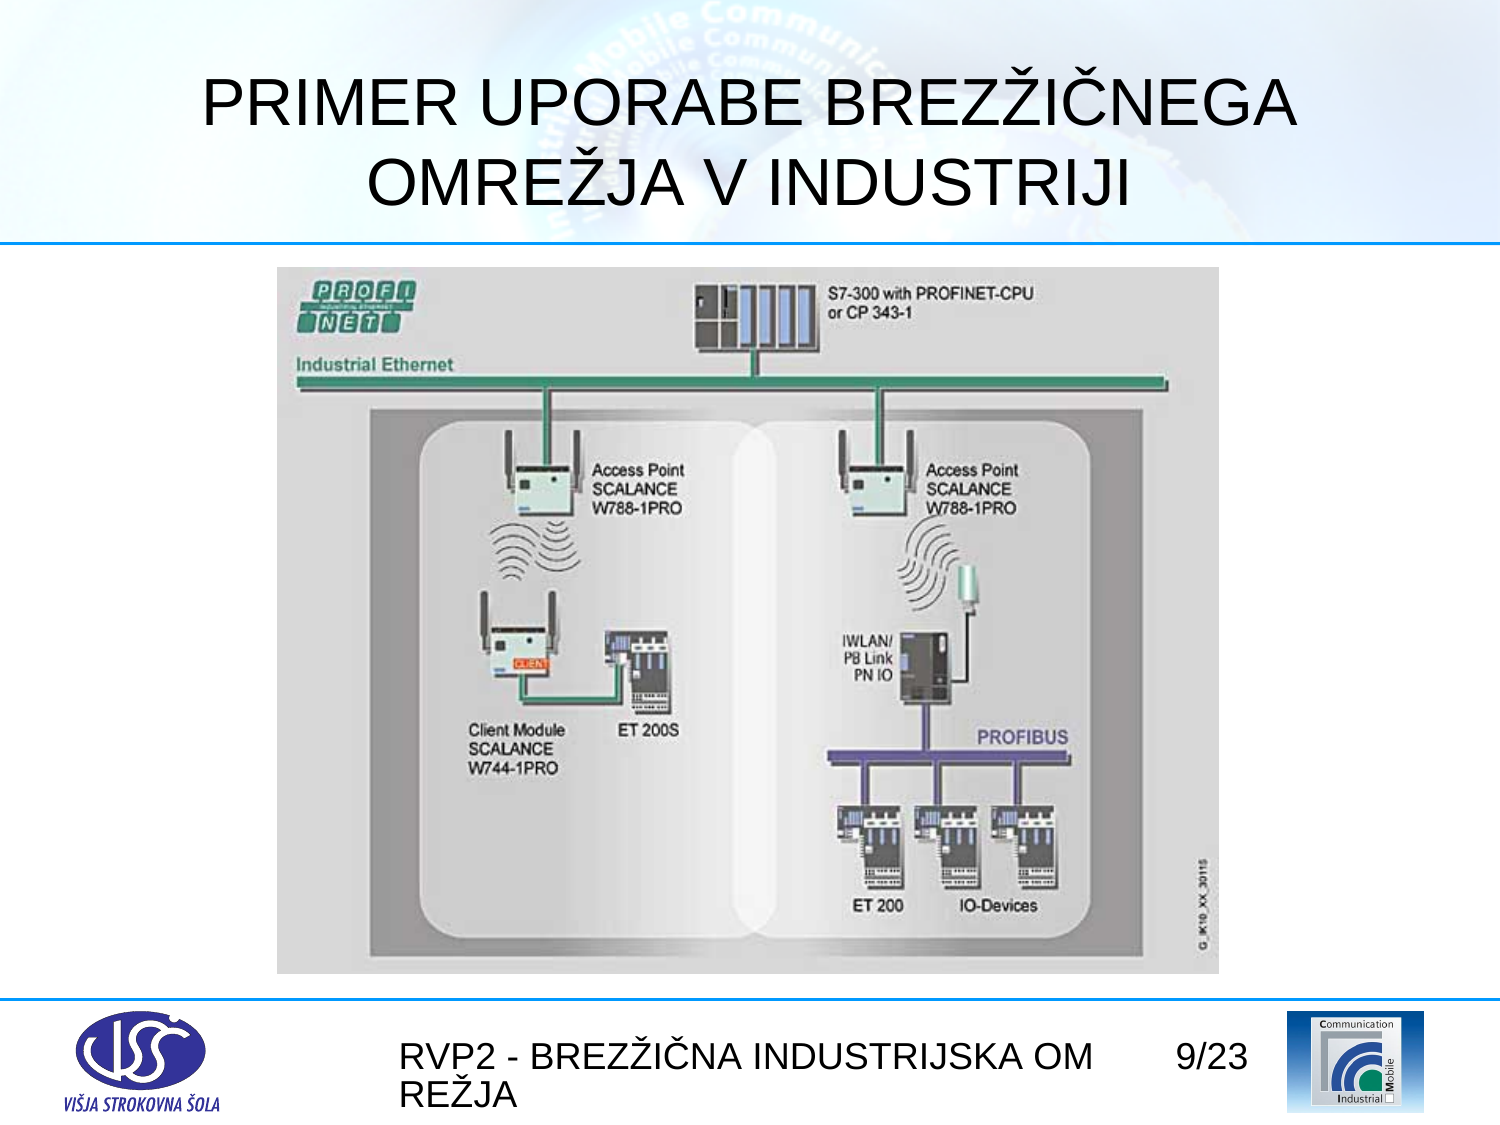

# PRIMER UPORABE BREZŽIČNEGA OMREŽJA V INDUSTRIJI
RVP2 - BREZŽIČNA INDUSTRIJSKA OMREŽJA
9